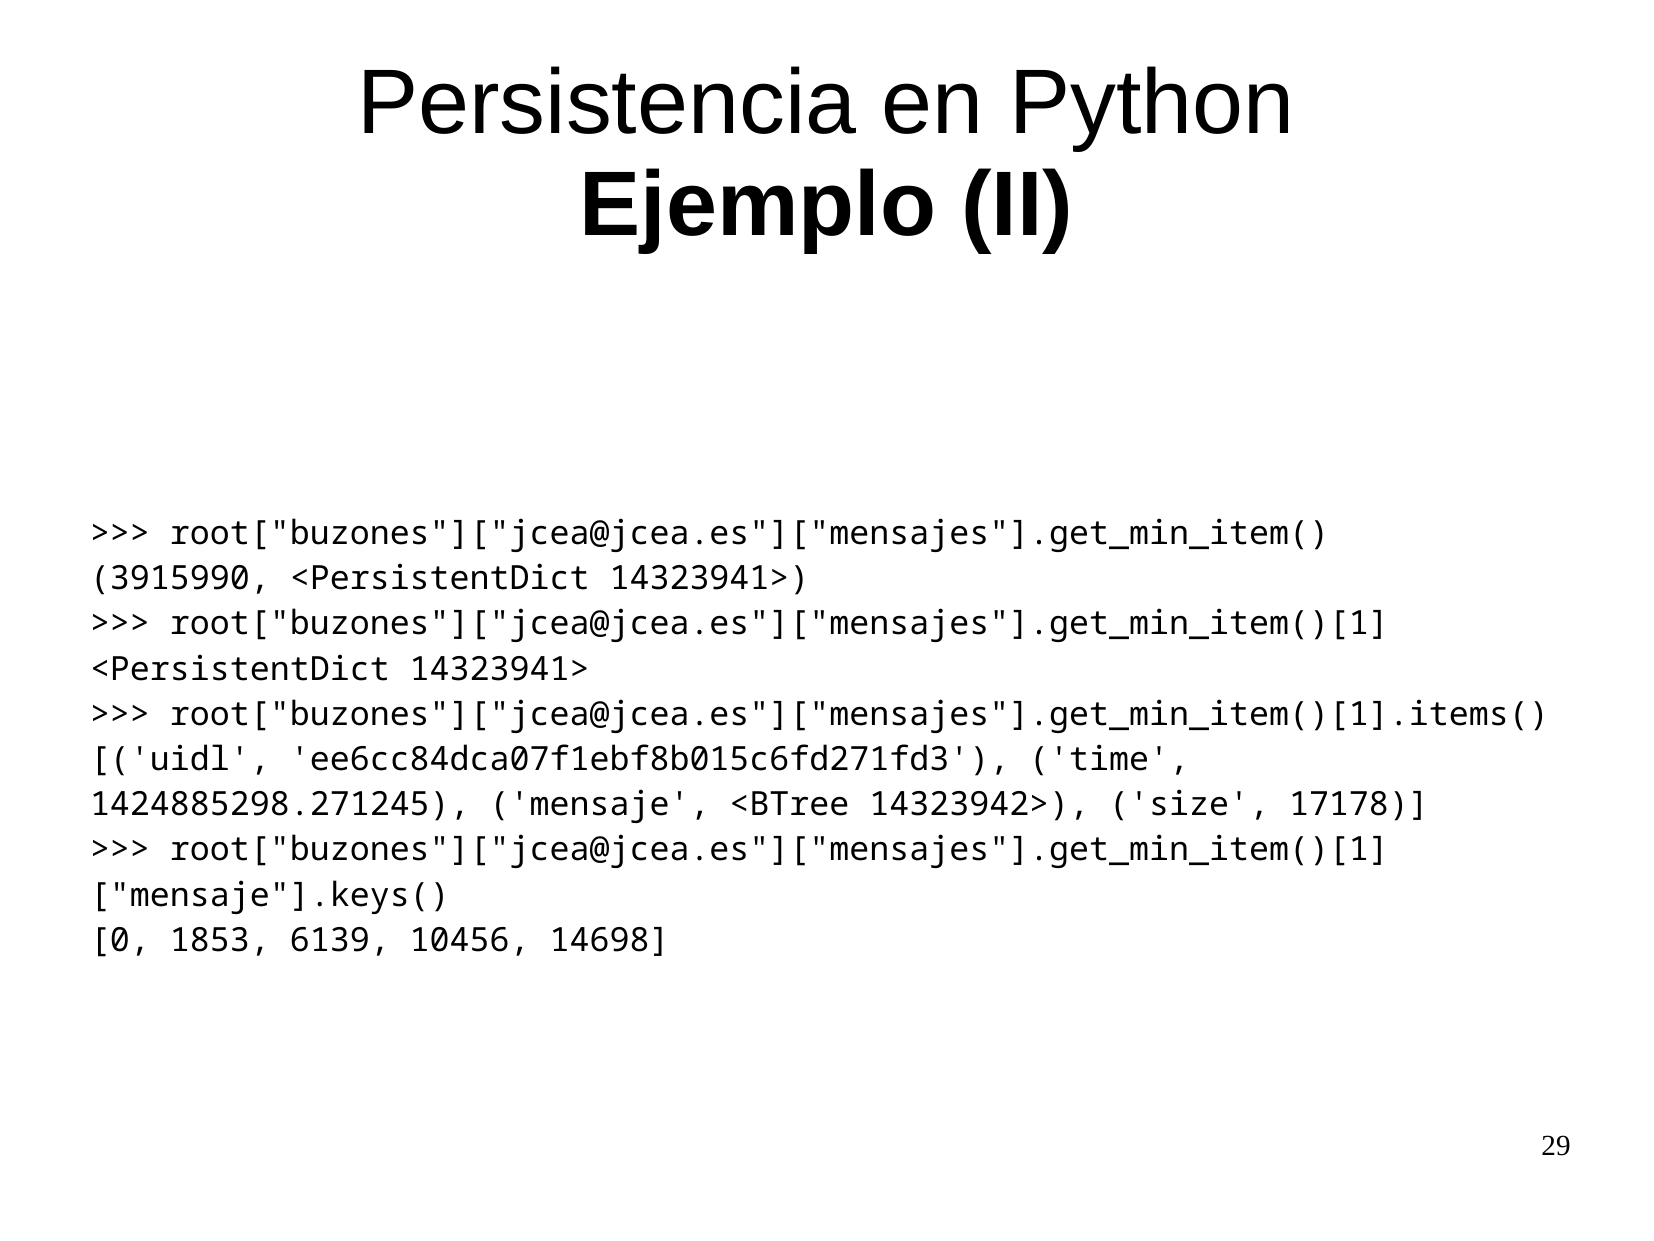

# Persistencia en Python Ejemplo (II)
>>> root["buzones"]["jcea@jcea.es"]["mensajes"].get_min_item()
(3915990, <PersistentDict 14323941>)
>>> root["buzones"]["jcea@jcea.es"]["mensajes"].get_min_item()[1]
<PersistentDict 14323941>
>>> root["buzones"]["jcea@jcea.es"]["mensajes"].get_min_item()[1].items()
[('uidl', 'ee6cc84dca07f1ebf8b015c6fd271fd3'), ('time', 1424885298.271245), ('mensaje', <BTree 14323942>), ('size', 17178)]
>>> root["buzones"]["jcea@jcea.es"]["mensajes"].get_min_item()[1]["mensaje"].keys()
[0, 1853, 6139, 10456, 14698]
29